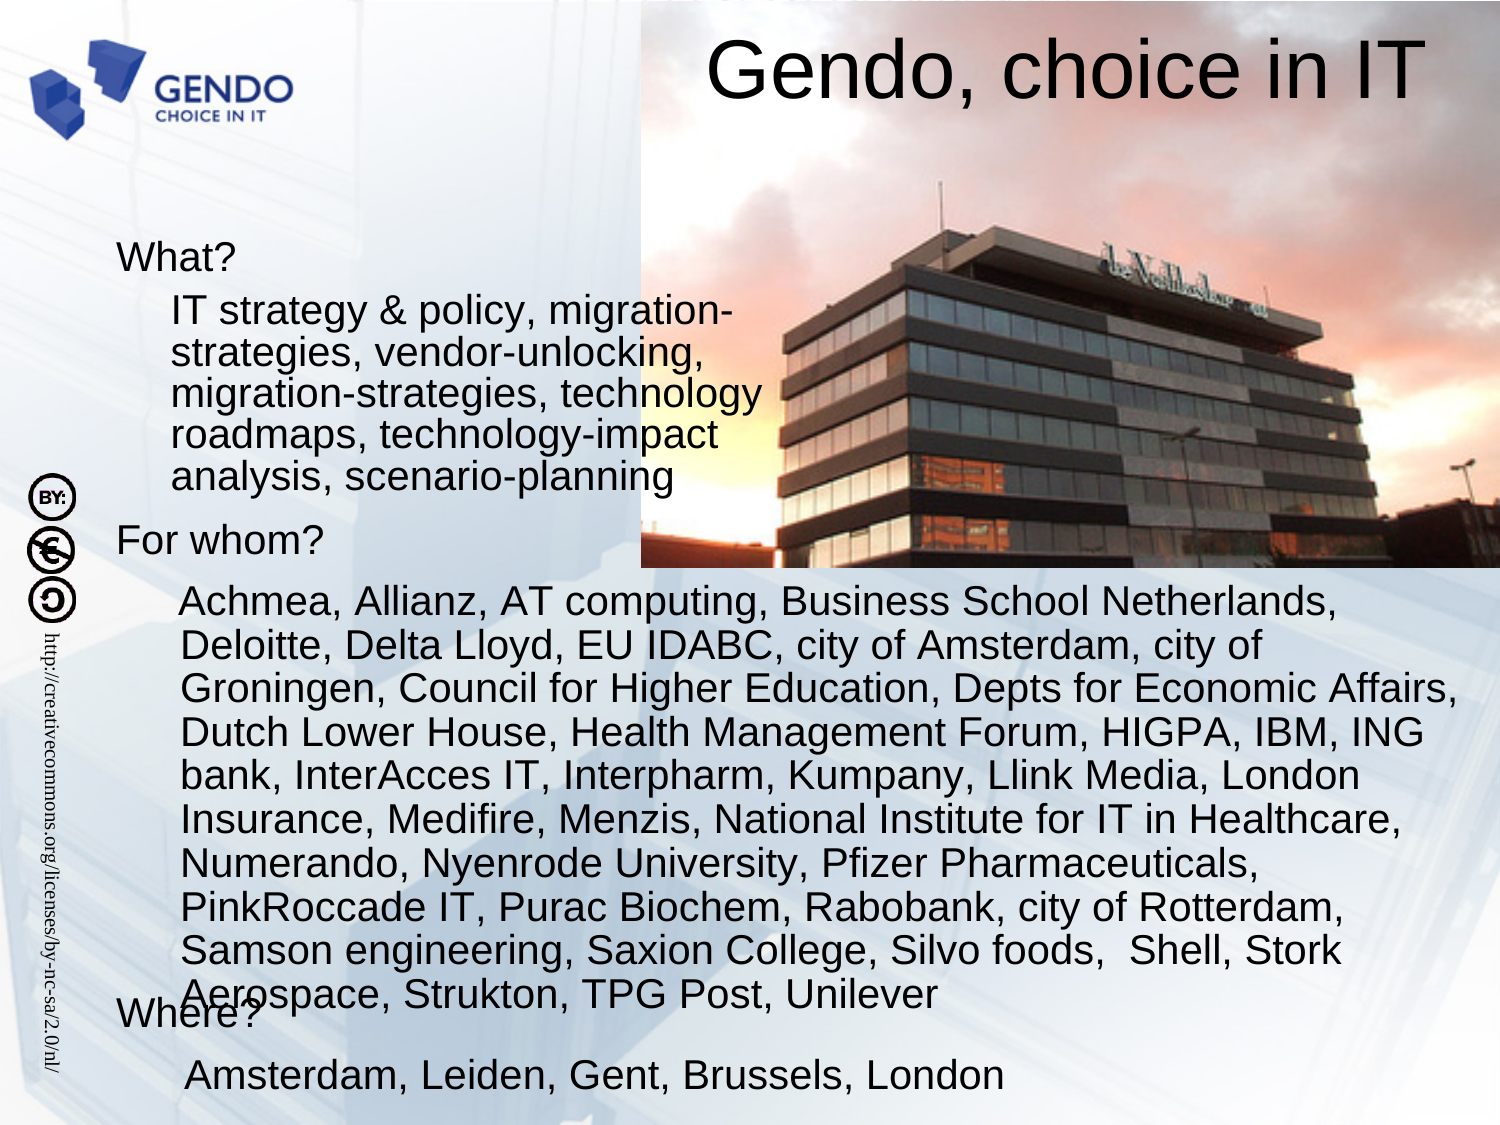

# Gendo, choice in IT
What?
IT strategy & policy, migration-strategies, vendor-unlocking, migration-strategies, technology roadmaps, technology-impact analysis, scenario-planning
For whom?
 Achmea, Allianz, AT computing, Business School Netherlands, Deloitte, Delta Lloyd, EU IDABC, city of Amsterdam, city of Groningen, Council for Higher Education, Depts for Economic Affairs, Dutch Lower House, Health Management Forum, HIGPA, IBM, ING bank, InterAcces IT, Interpharm, Kumpany, Llink Media, London Insurance, Medifire, Menzis, National Institute for IT in Healthcare, Numerando, Nyenrode University, Pfizer Pharmaceuticals, PinkRoccade IT, Purac Biochem, Rabobank, city of Rotterdam, Samson engineering, Saxion College, Silvo foods, Shell, Stork Aerospace, Strukton, TPG Post, Unilever
Where?
Amsterdam, Leiden, Gent, Brussels, London